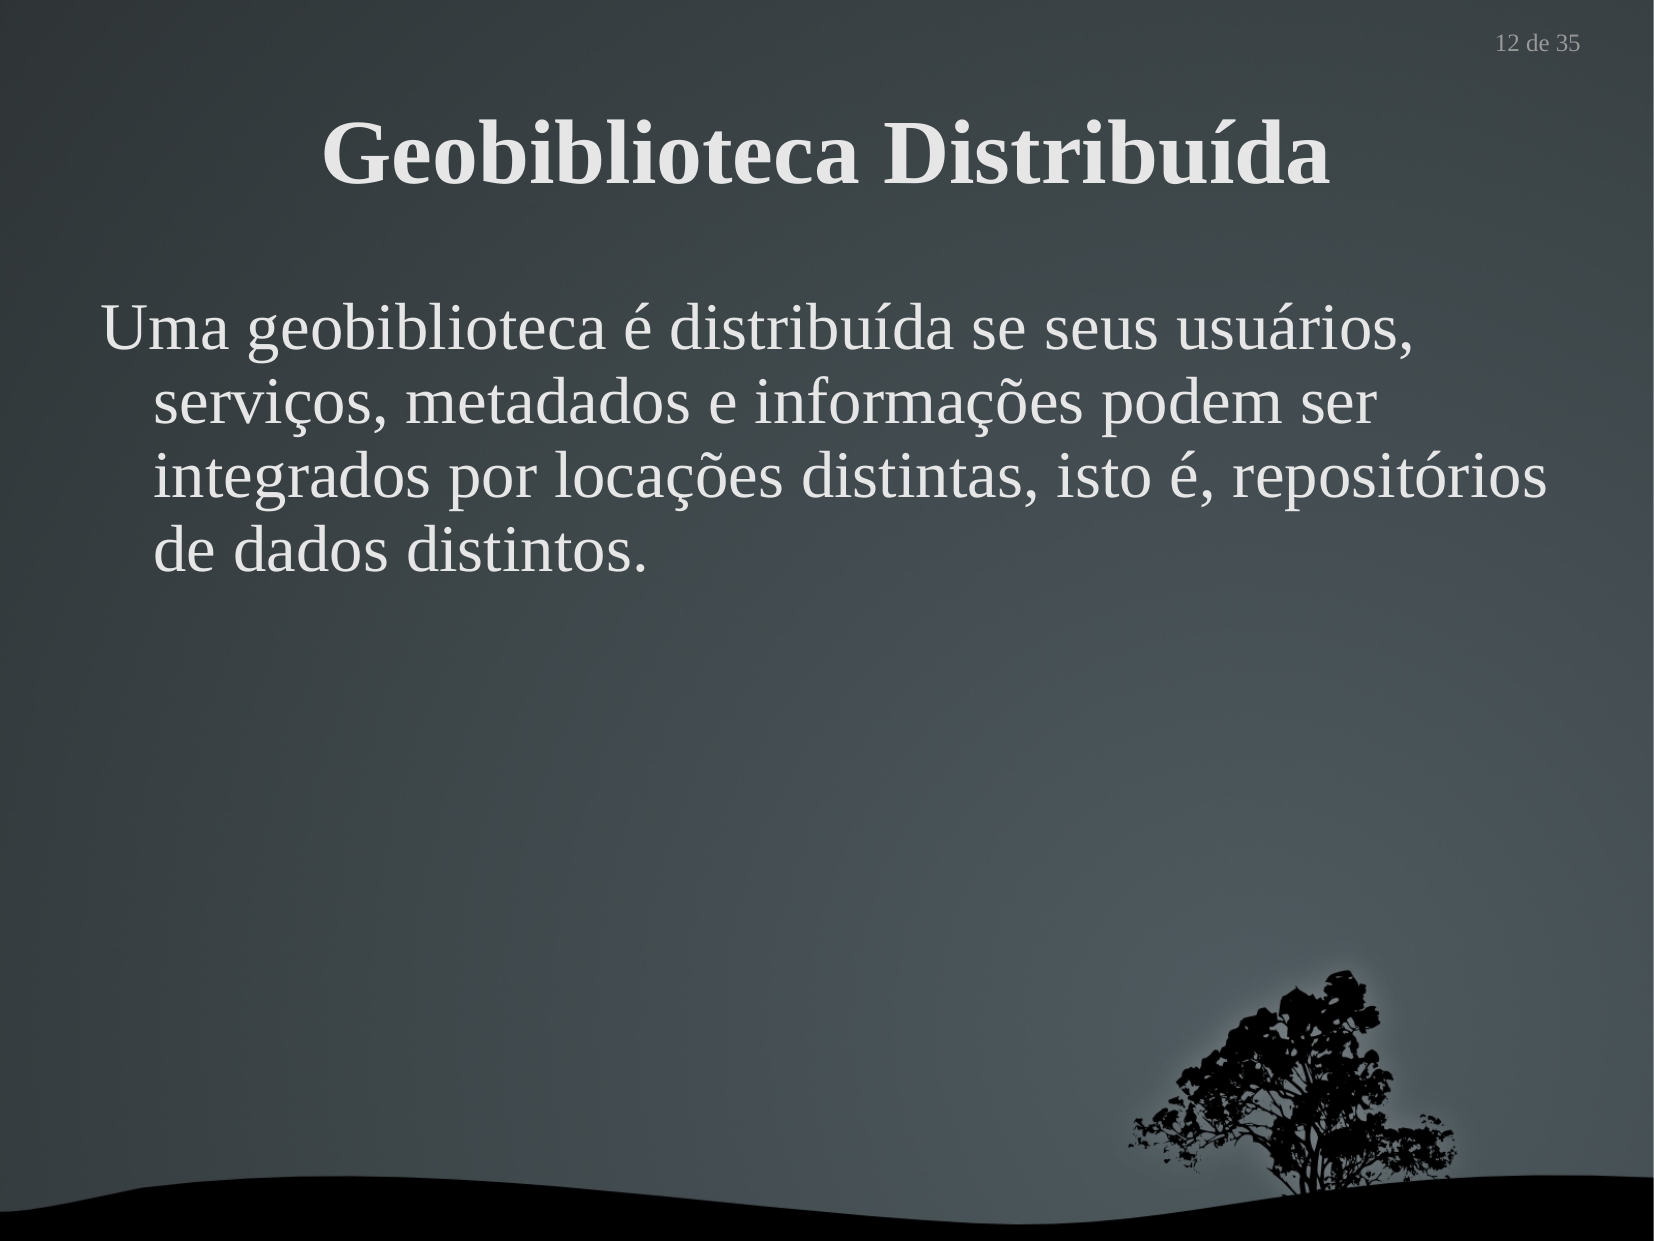

# Geobiblioteca Distribuída
Uma geobiblioteca é distribuída se seus usuários, serviços, metadados e informações podem ser integrados por locações distintas, isto é, repositórios de dados distintos.